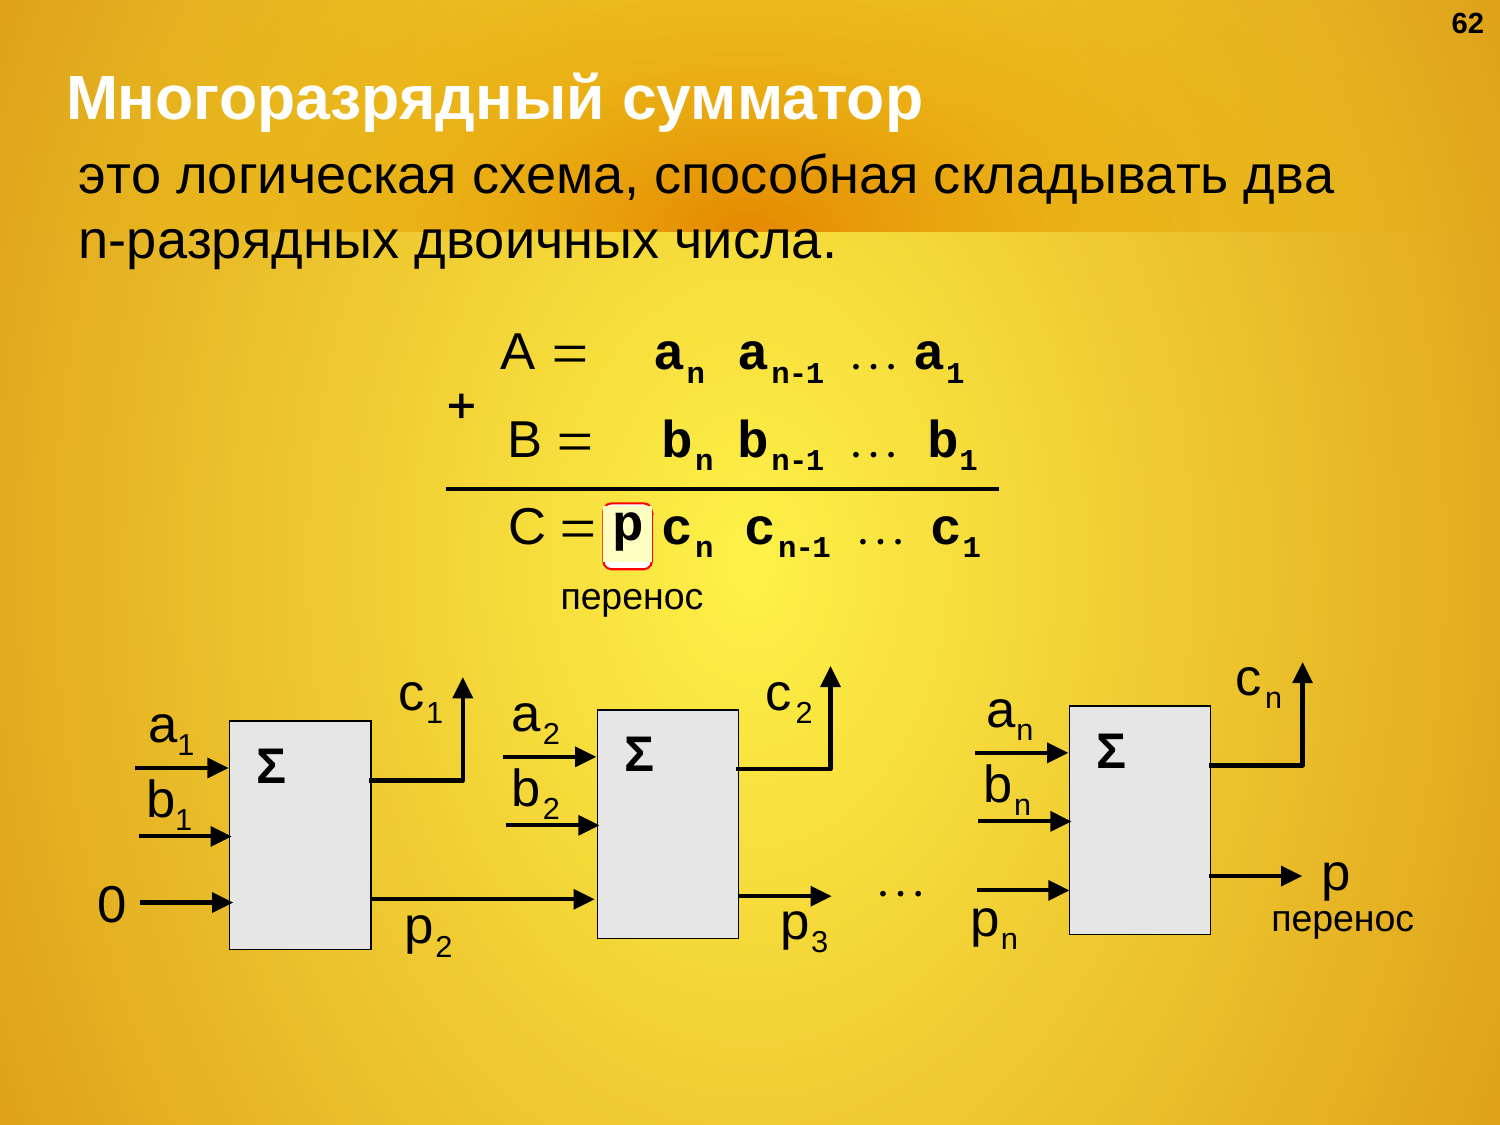

# Многоразрядный сумматор
это логическая схема, способная складывать два
n-разрядных двоичных числа.
перенос
Σ
Σ
Σ
перенос